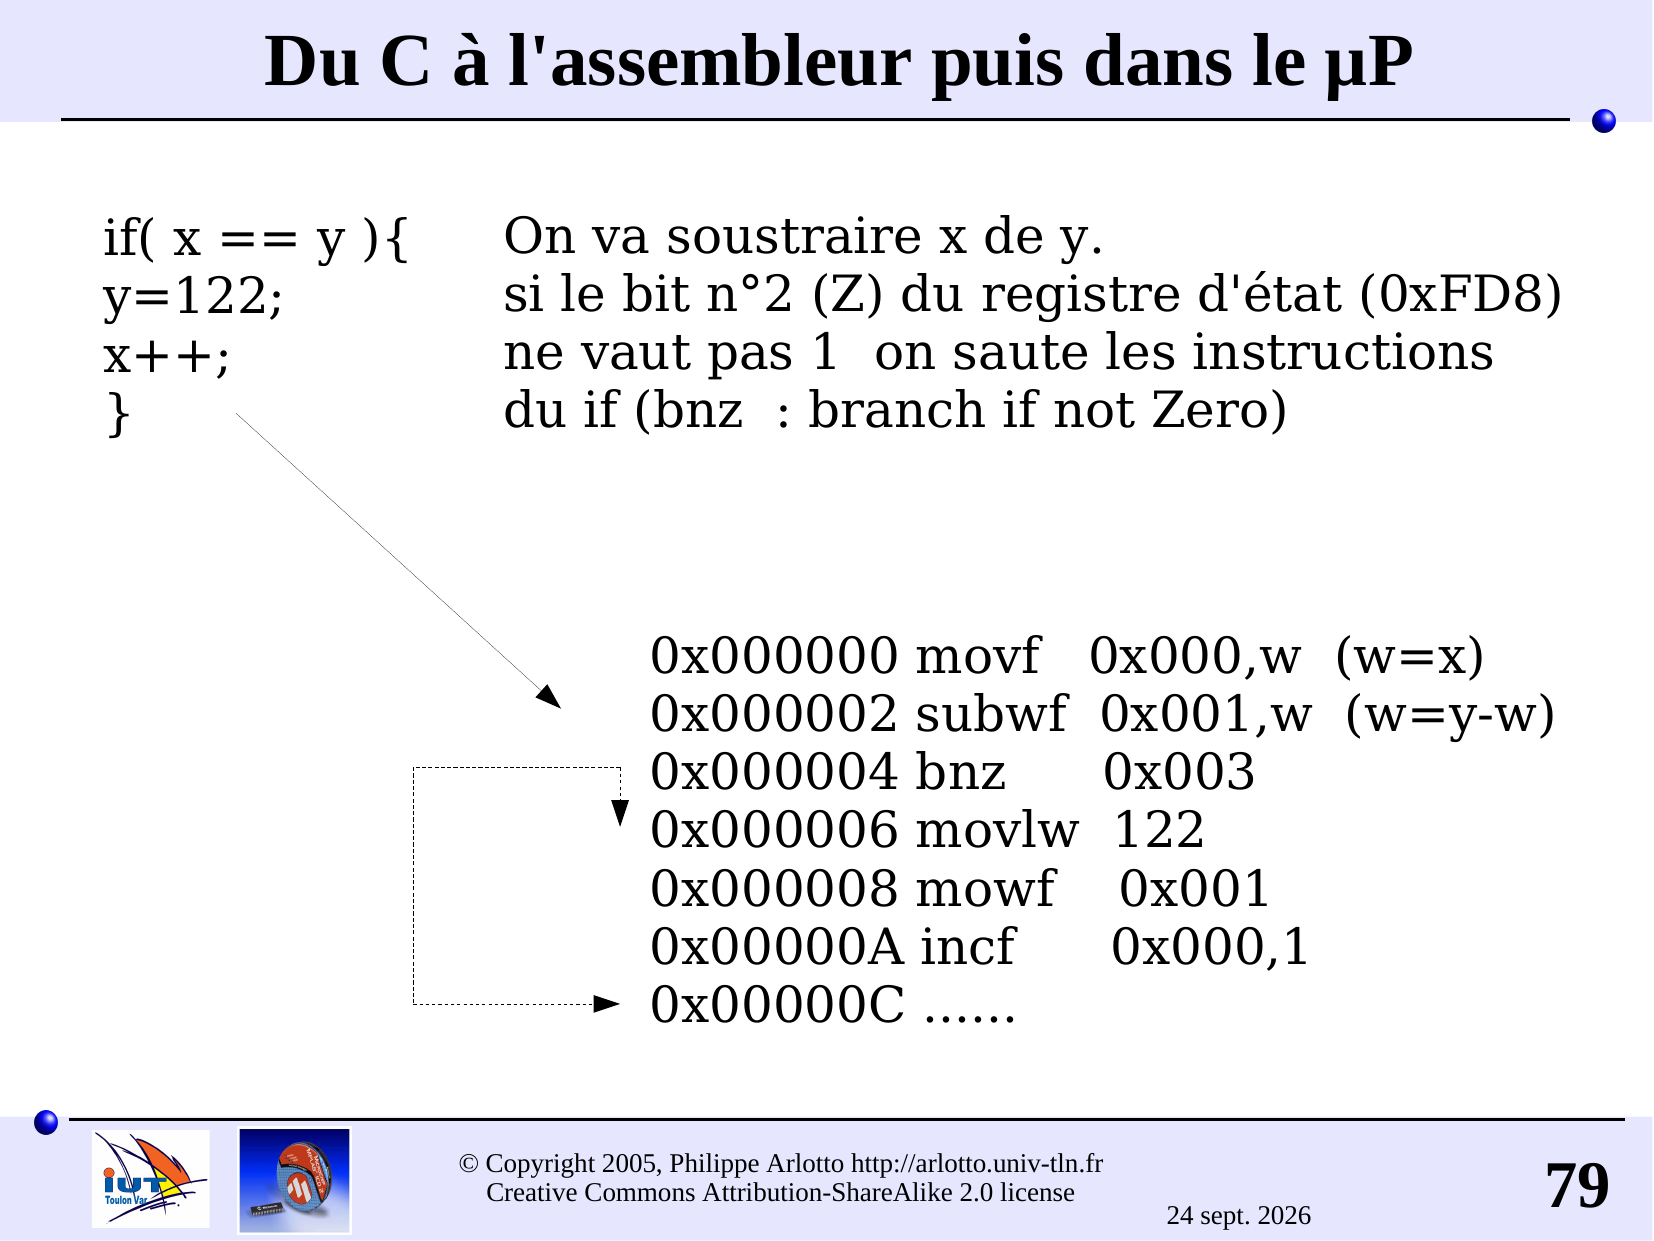

# Du C à l'assembleur puis dans le µP
On va soustraire x de y.
si le bit n°2 (Z) du registre d'état (0xFD8)
ne vaut pas 1 on saute les instructions
du if (bnz : branch if not Zero)
if( x == y ){
y=122;
x++;
}
0x000000 movf 0x000,w (w=x)
0x000002 subwf 0x001,w (w=y-w)
0x000004 bnz 0x003
0x000006 movlw 122
0x000008 mowf 0x001
0x00000A incf 0x000,1
0x00000C ......